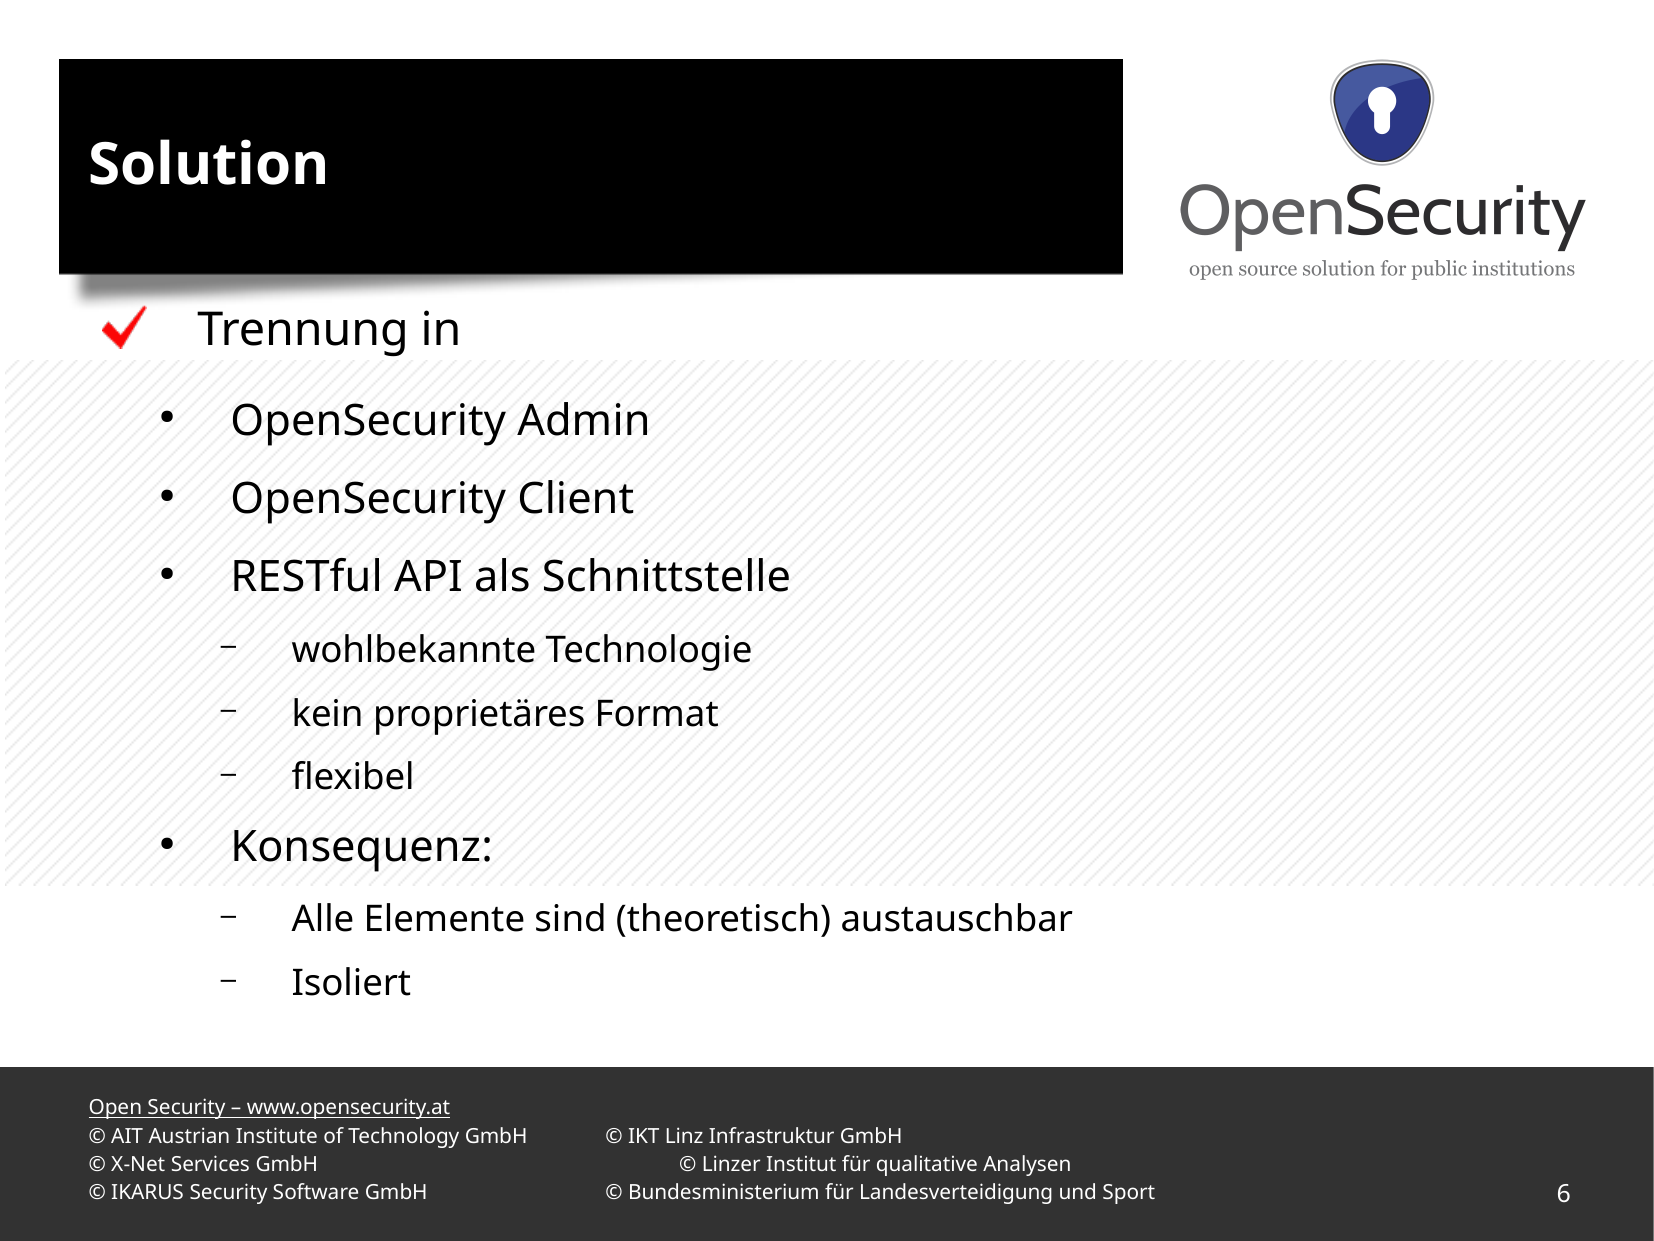

# Solution
Trennung in
OpenSecurity Admin
OpenSecurity Client
RESTful API als Schnittstelle
wohlbekannte Technologie
kein proprietäres Format
flexibel
Konsequenz:
Alle Elemente sind (theoretisch) austauschbar
Isoliert
6